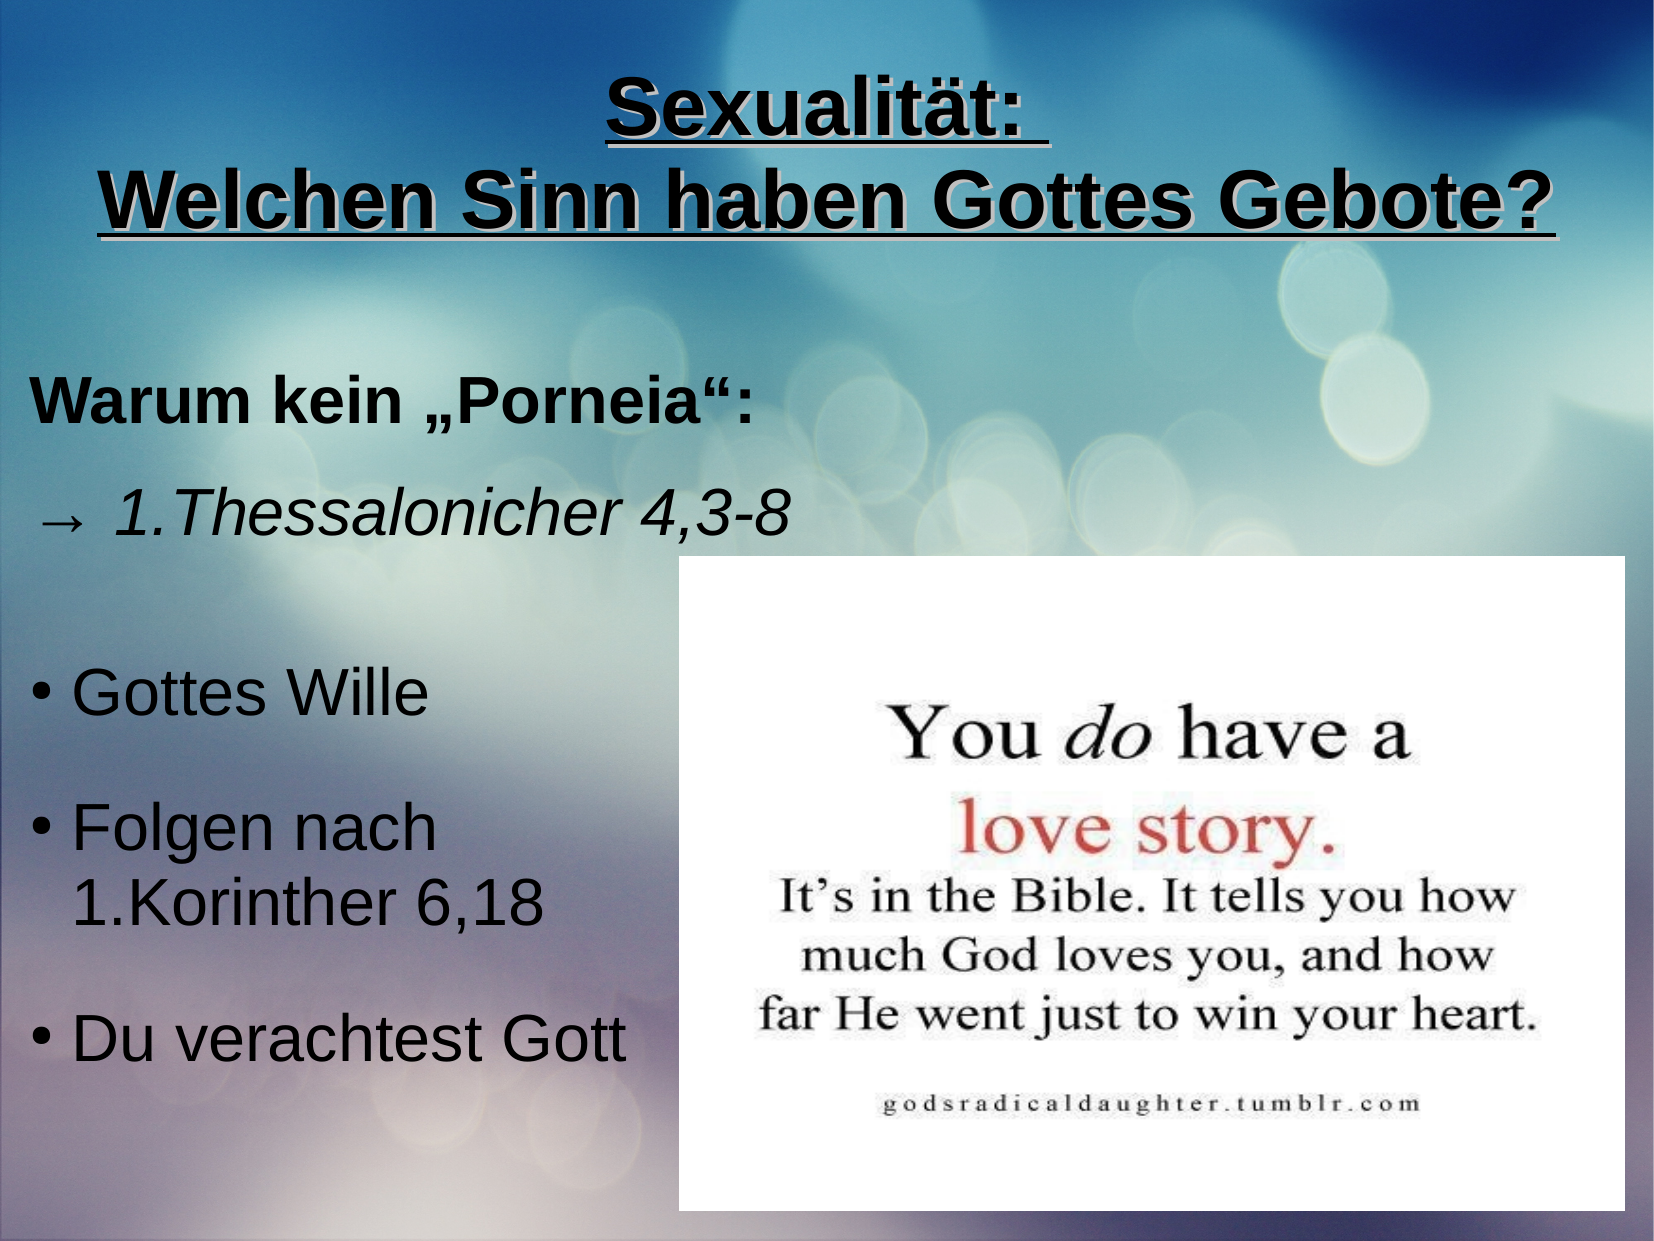

# Sexualität: Welchen Sinn haben Gottes Gebote?
Warum kein „Porneia“:
→ 1.Thessalonicher 4,3-8
 Gottes Wille
 Folgen nach
 1.Korinther 6,18
 Du verachtest Gott